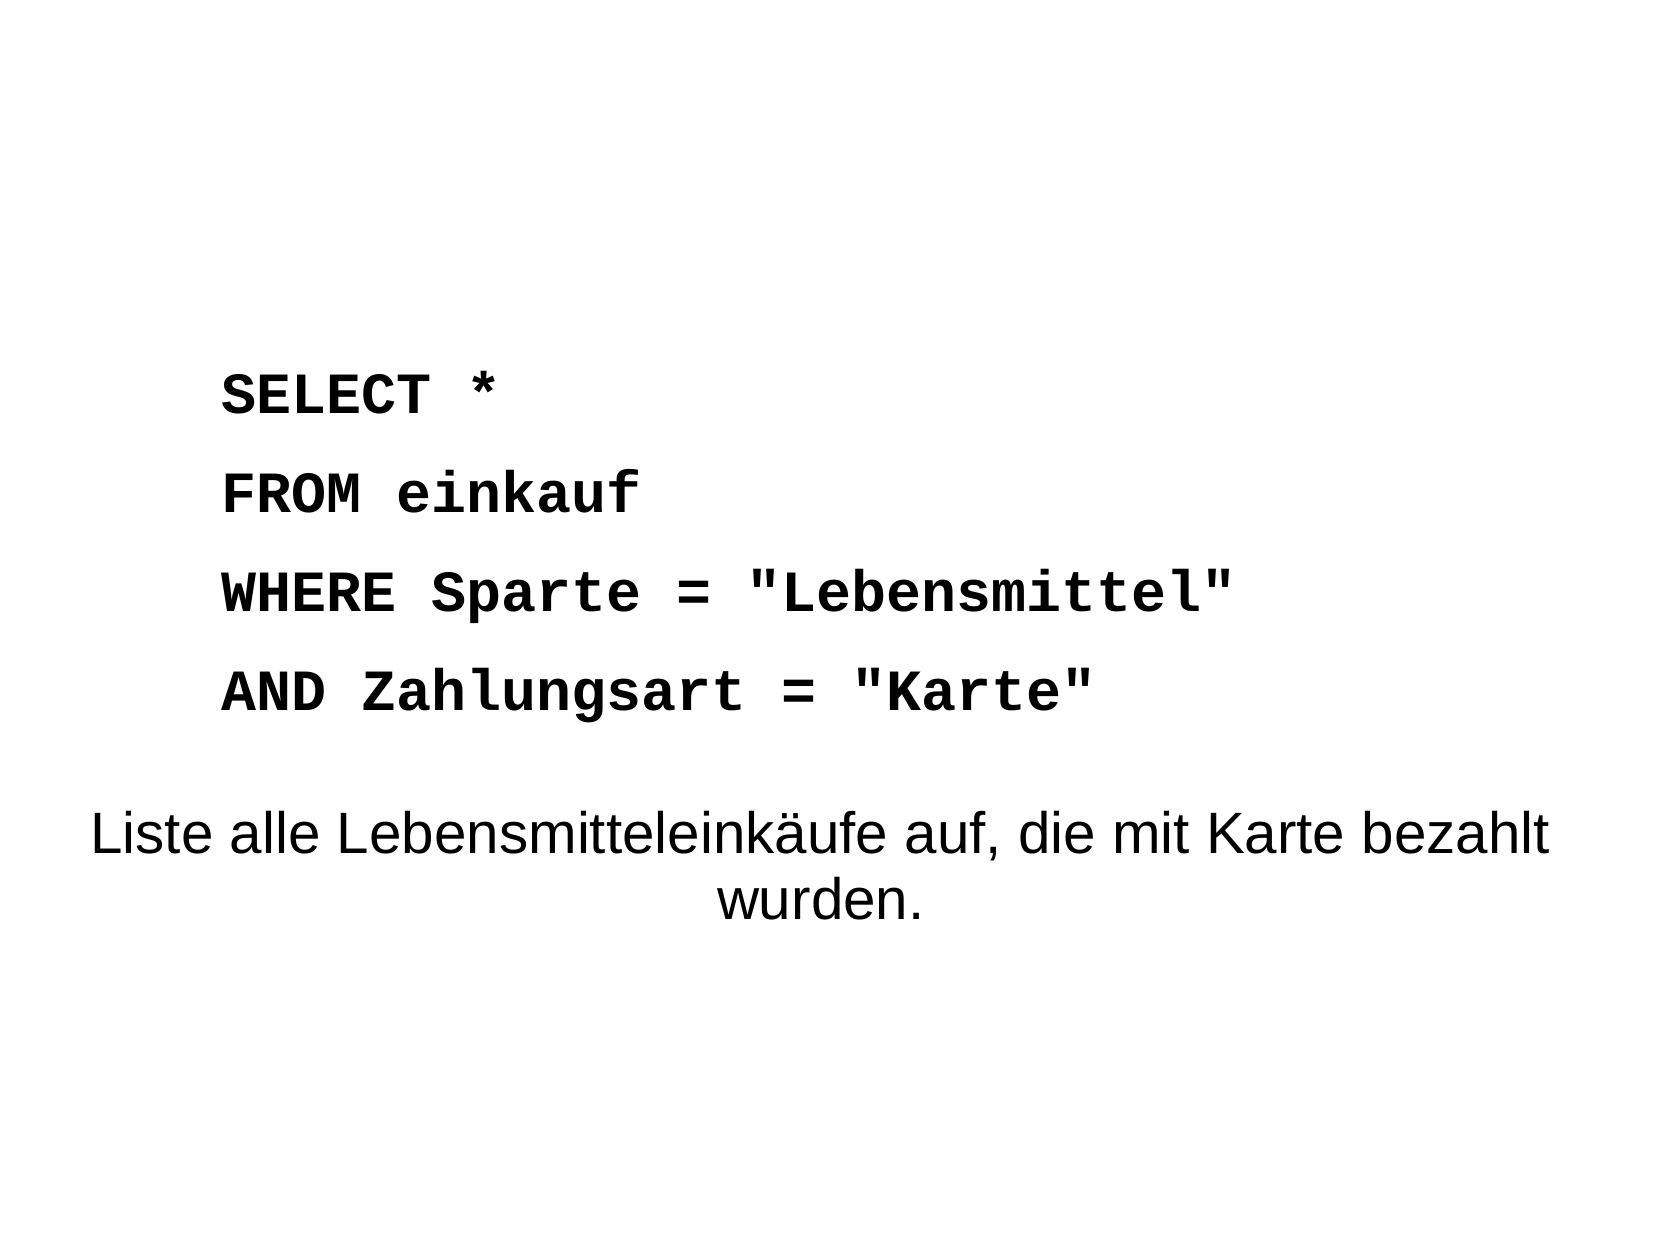

SELECT *
FROM einkauf
WHERE Sparte = "Lebensmittel"
AND Zahlungsart = "Karte"
# Liste alle Lebensmitteleinkäufe auf, die mit Karte bezahlt wurden.